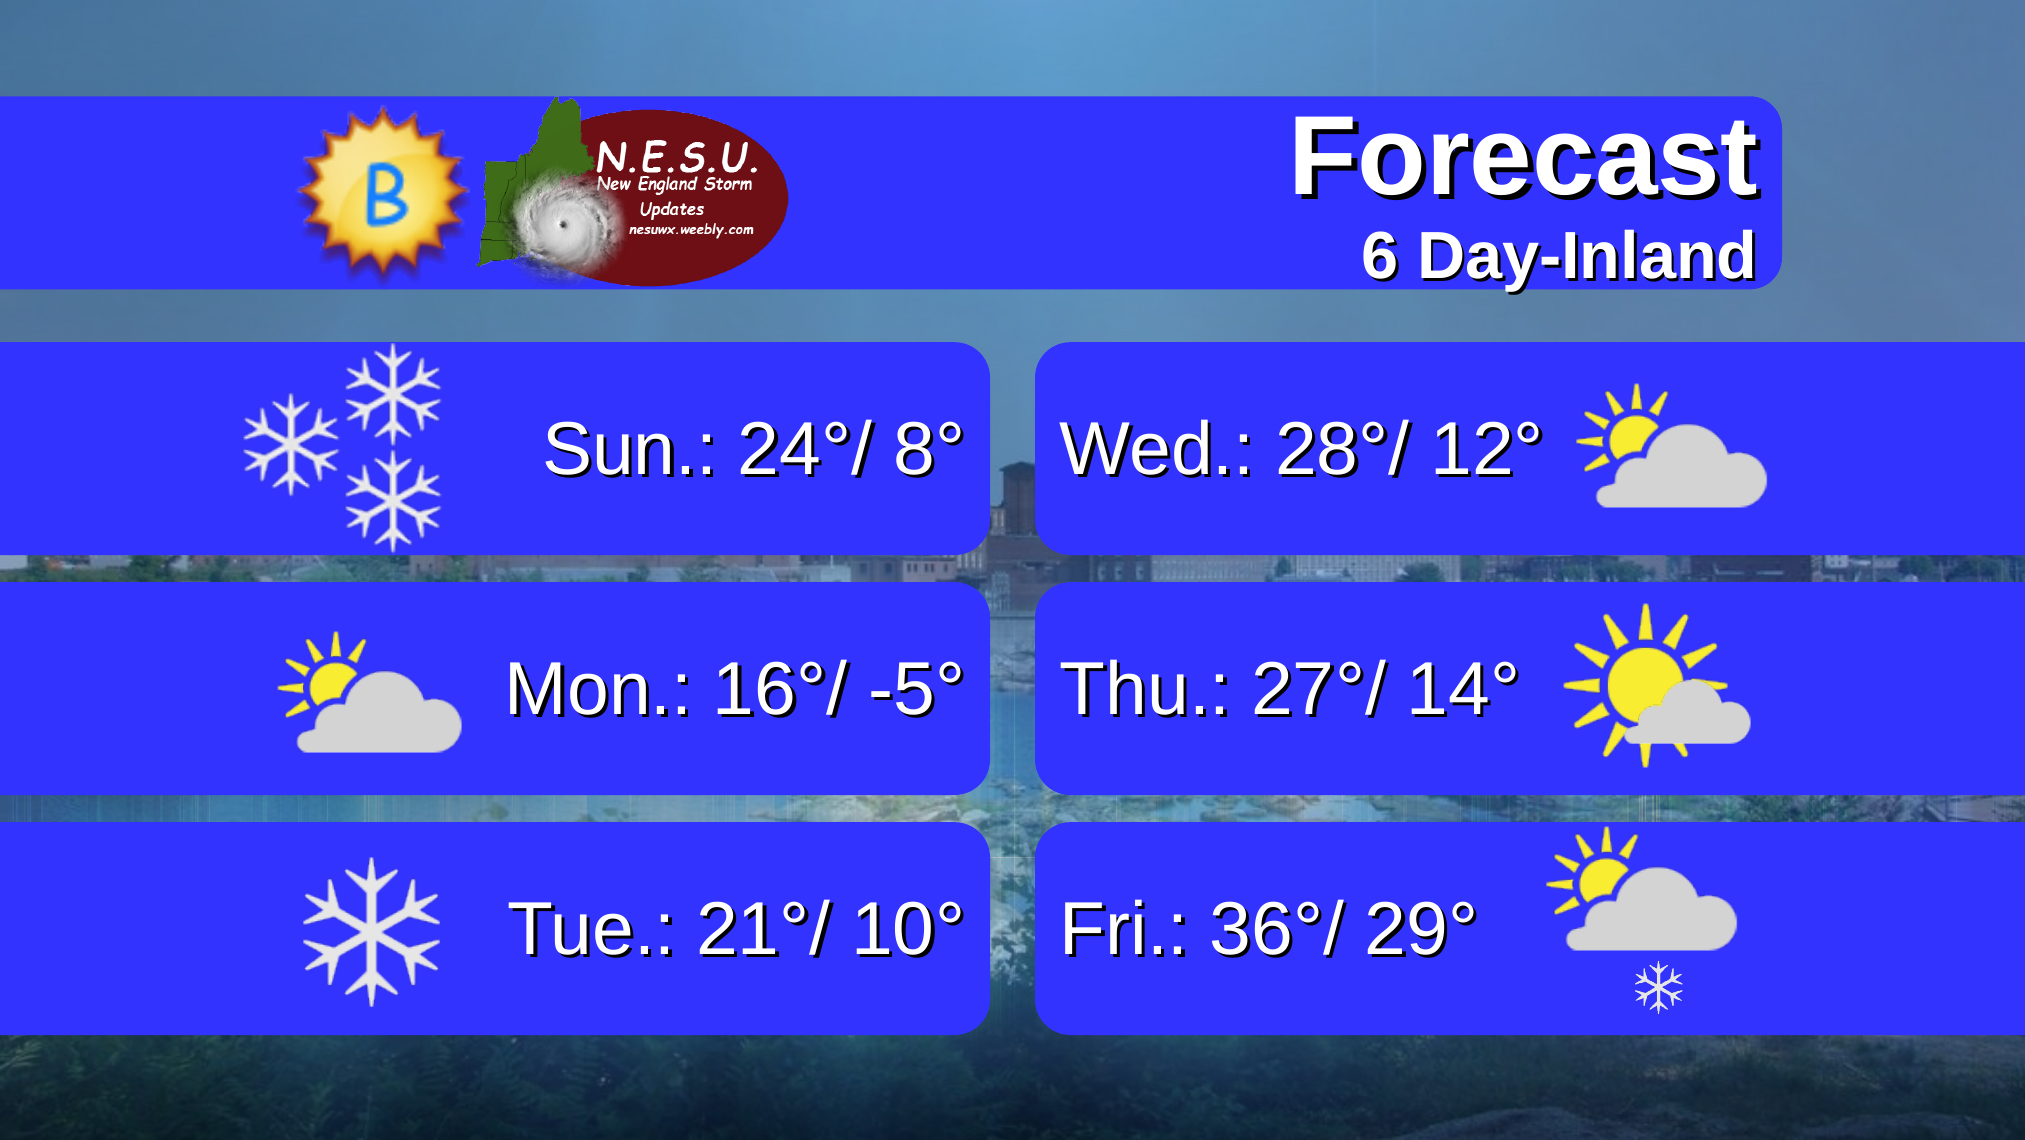

Forecast
6 Day-Inland
Sun.: 24°/ 8°
Wed.: 28°/ 12°
Mon.: 16°/ -5°
Thu.: 27°/ 14°
Tue.: 21°/ 10°
Fri.: 36°/ 29°